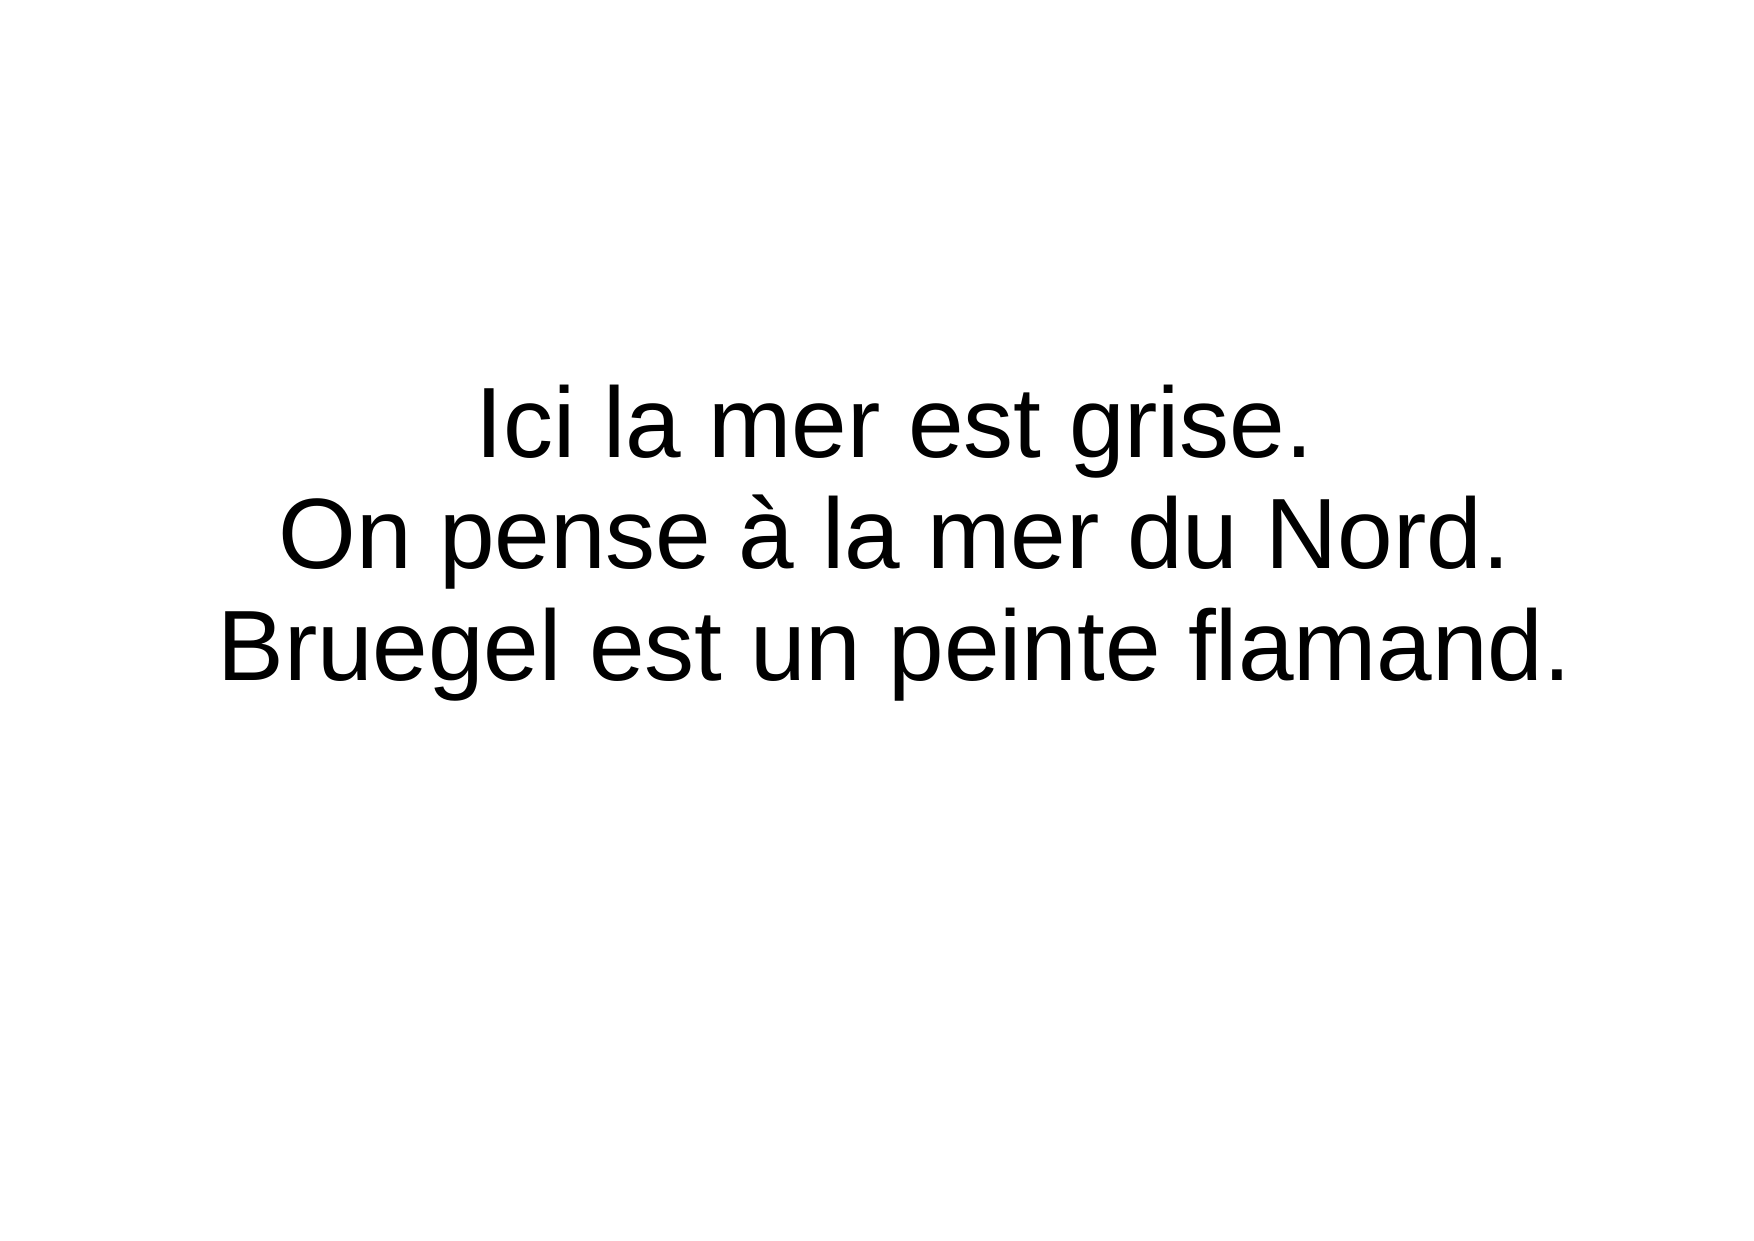

Ici la mer est grise.
On pense à la mer du Nord.
Bruegel est un peinte flamand.